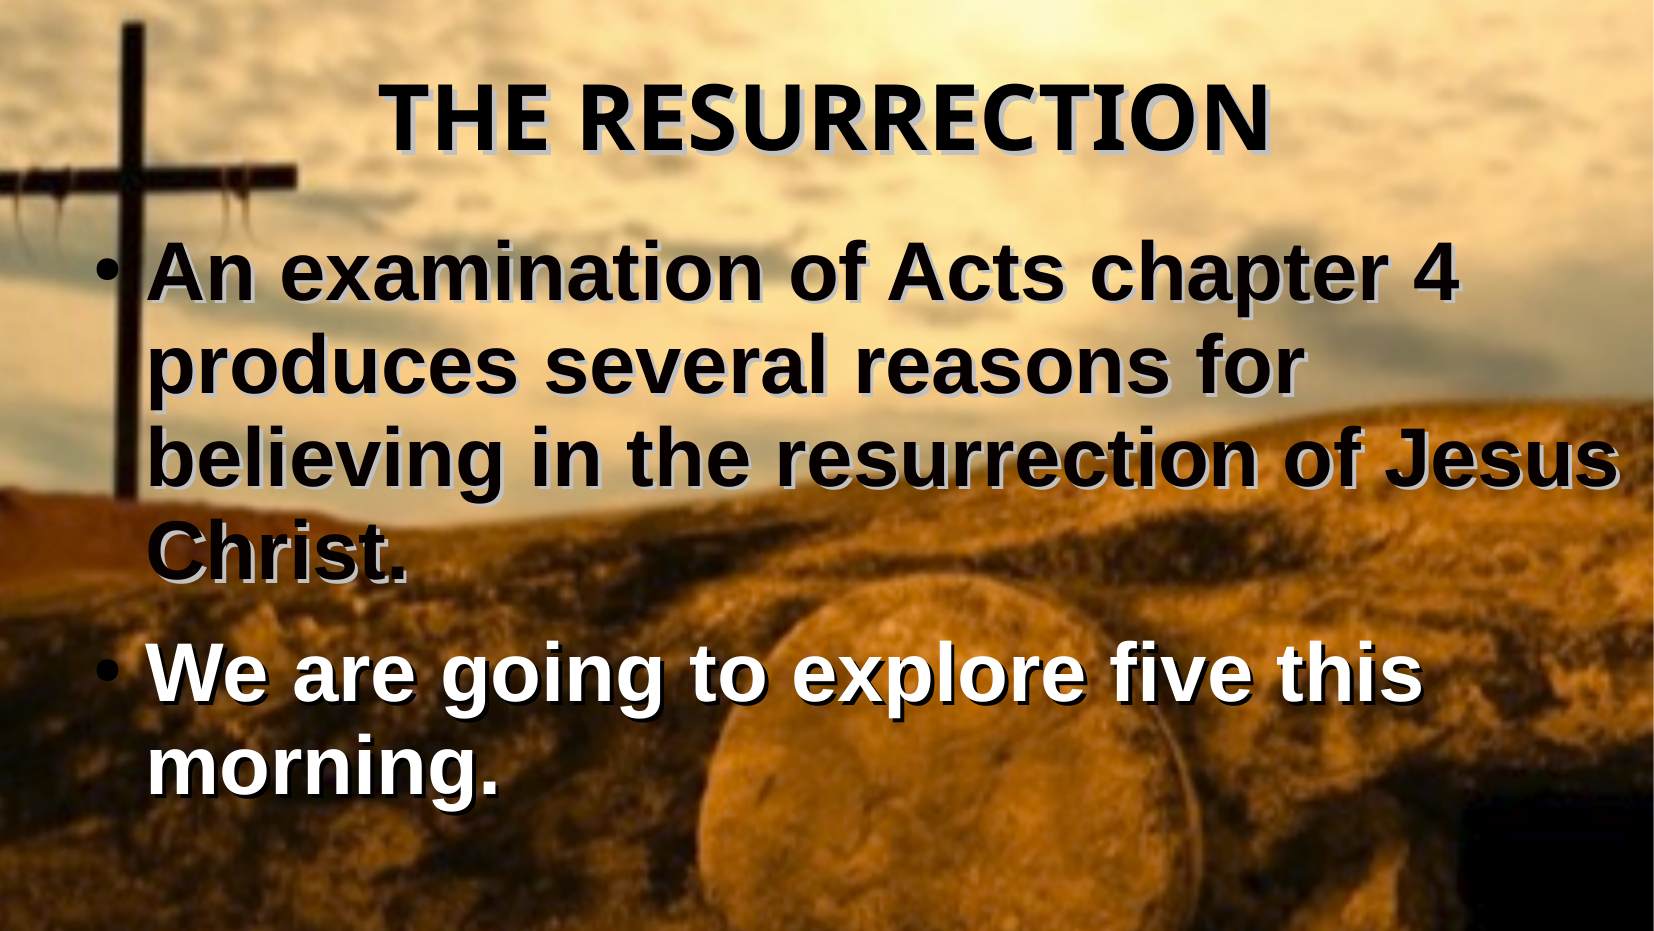

# THE RESURRECTION
An examination of Acts chapter 4 produces several reasons for believing in the resurrection of Jesus Christ.
We are going to explore five this morning.